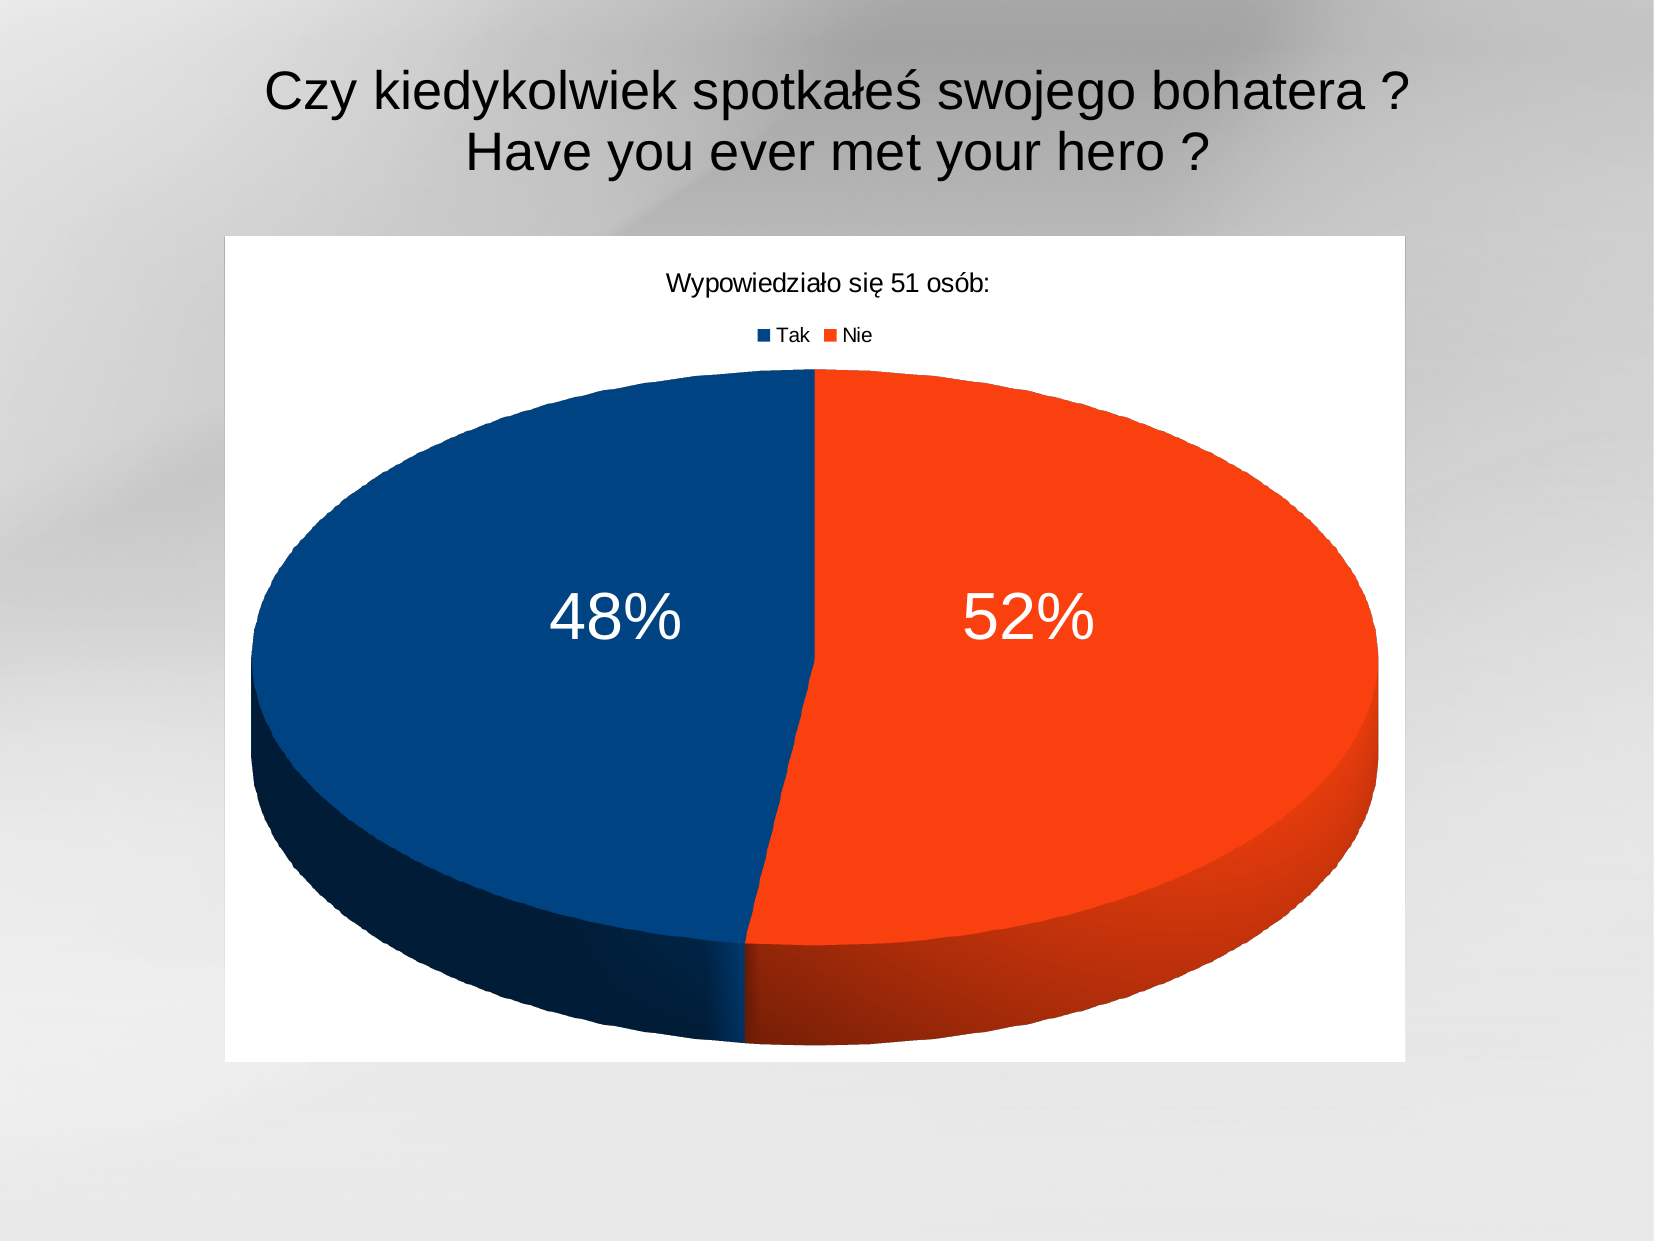

# Czy kiedykolwiek spotkałeś swojego bohatera ? Have you ever met your hero ?
[unsupported chart]
48%
52%